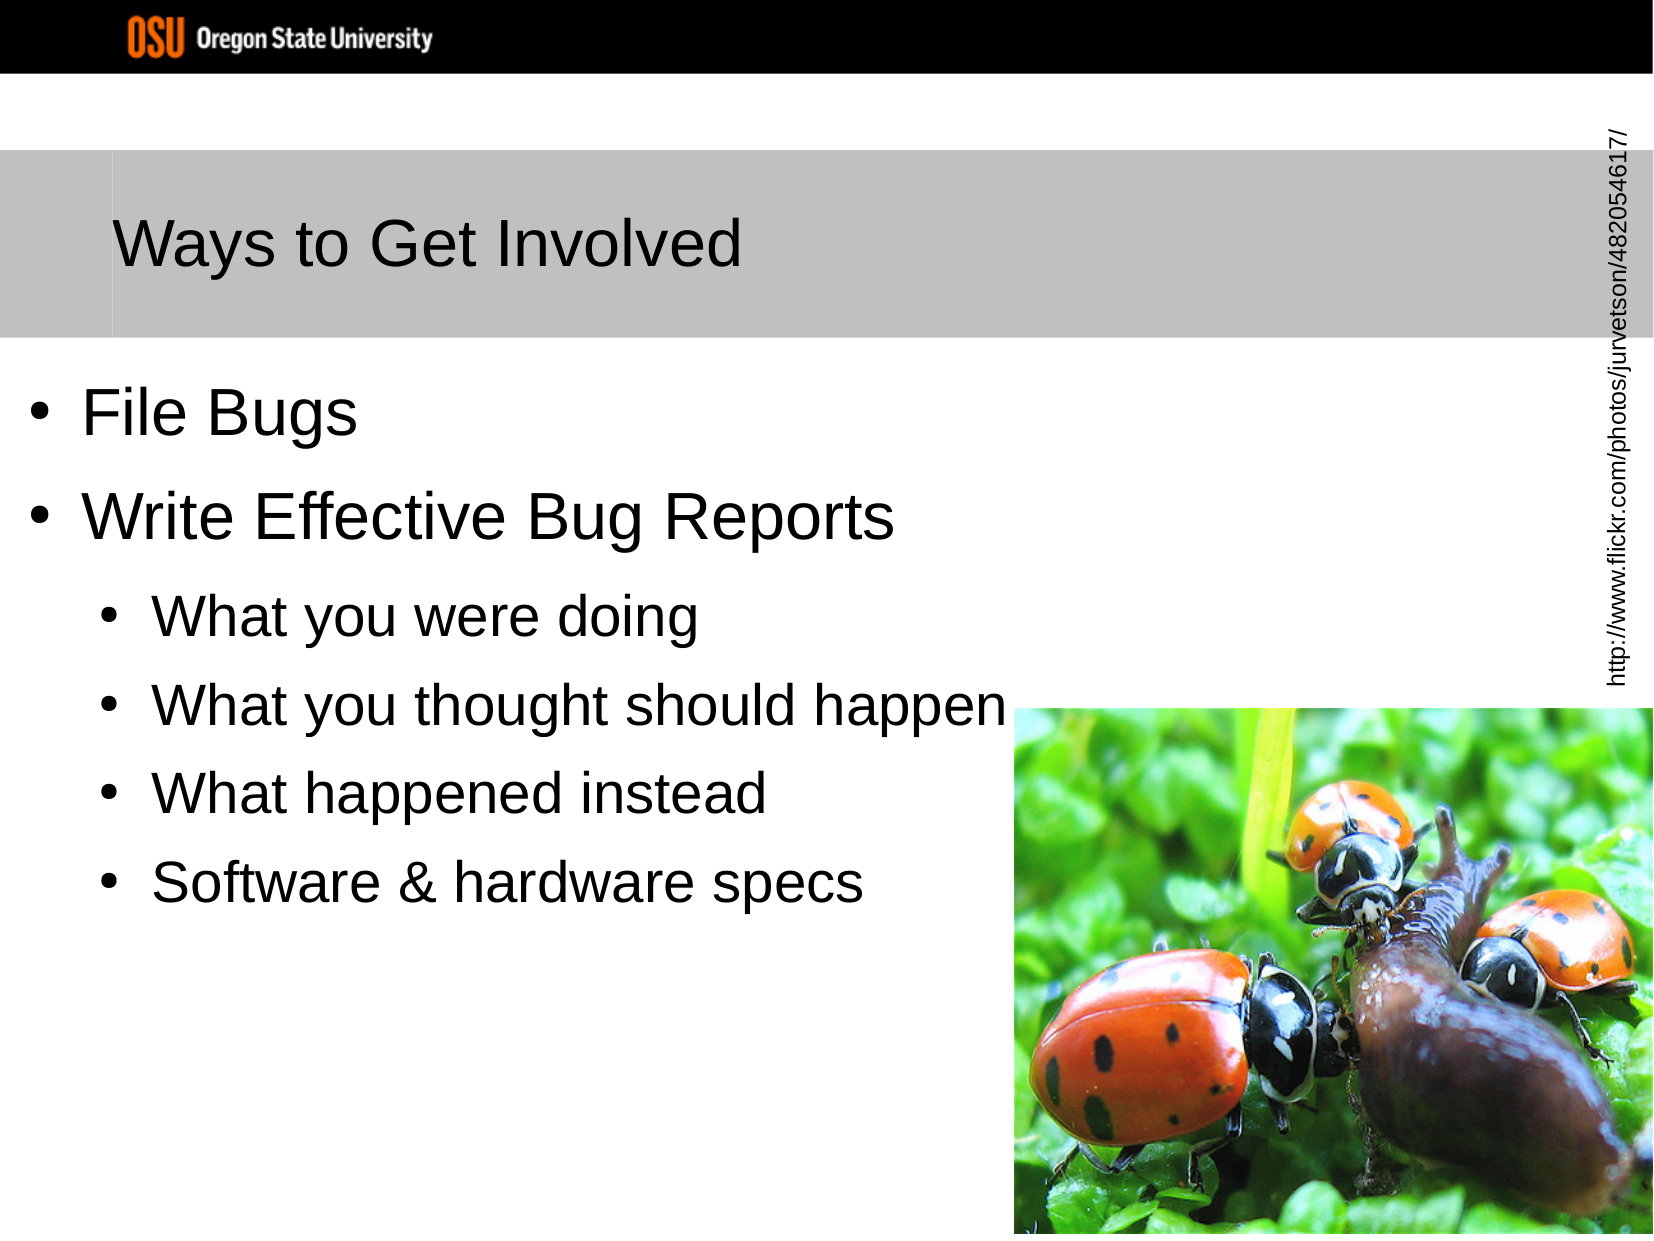

# Ways to Get Involved
http://www.flickr.com/photos/jurvetson/482054617/
File Bugs
Write Effective Bug Reports
What you were doing
What you thought should happen
What happened instead
Software & hardware specs